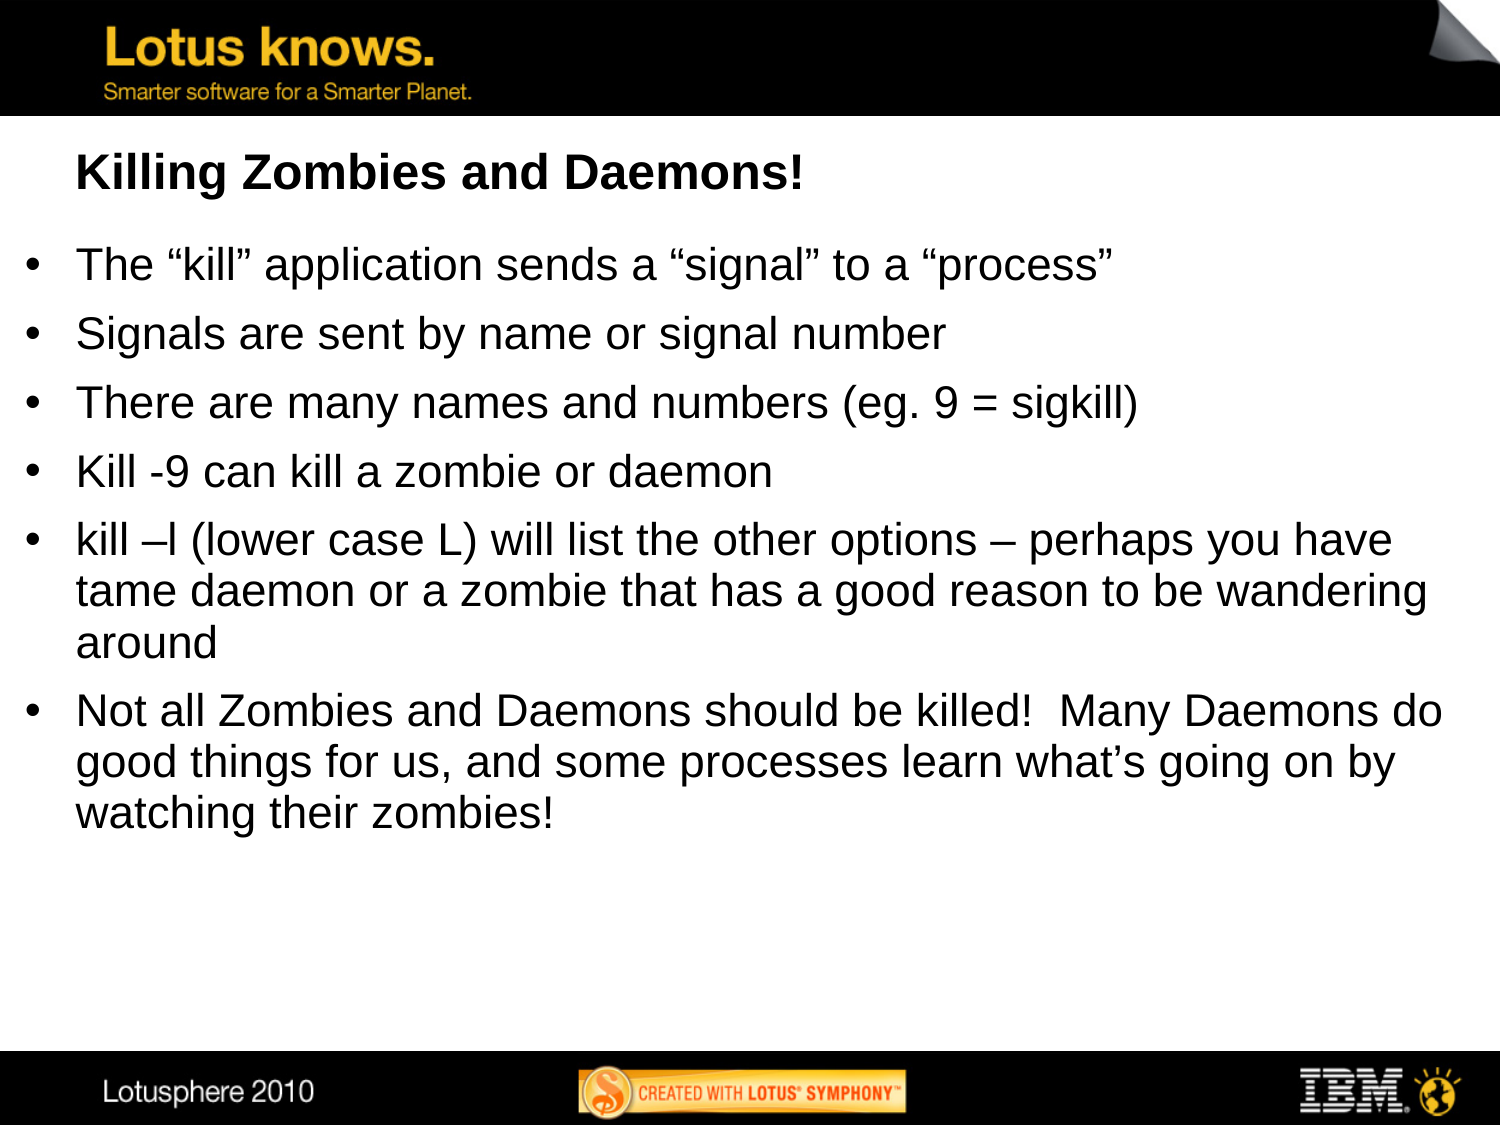

# Killing Zombies and Daemons!
The “kill” application sends a “signal” to a “process”
Signals are sent by name or signal number
There are many names and numbers (eg. 9 = sigkill)
Kill -9 can kill a zombie or daemon
kill –l (lower case L) will list the other options – perhaps you have tame daemon or a zombie that has a good reason to be wandering around
Not all Zombies and Daemons should be killed! Many Daemons do good things for us, and some processes learn what’s going on by watching their zombies!